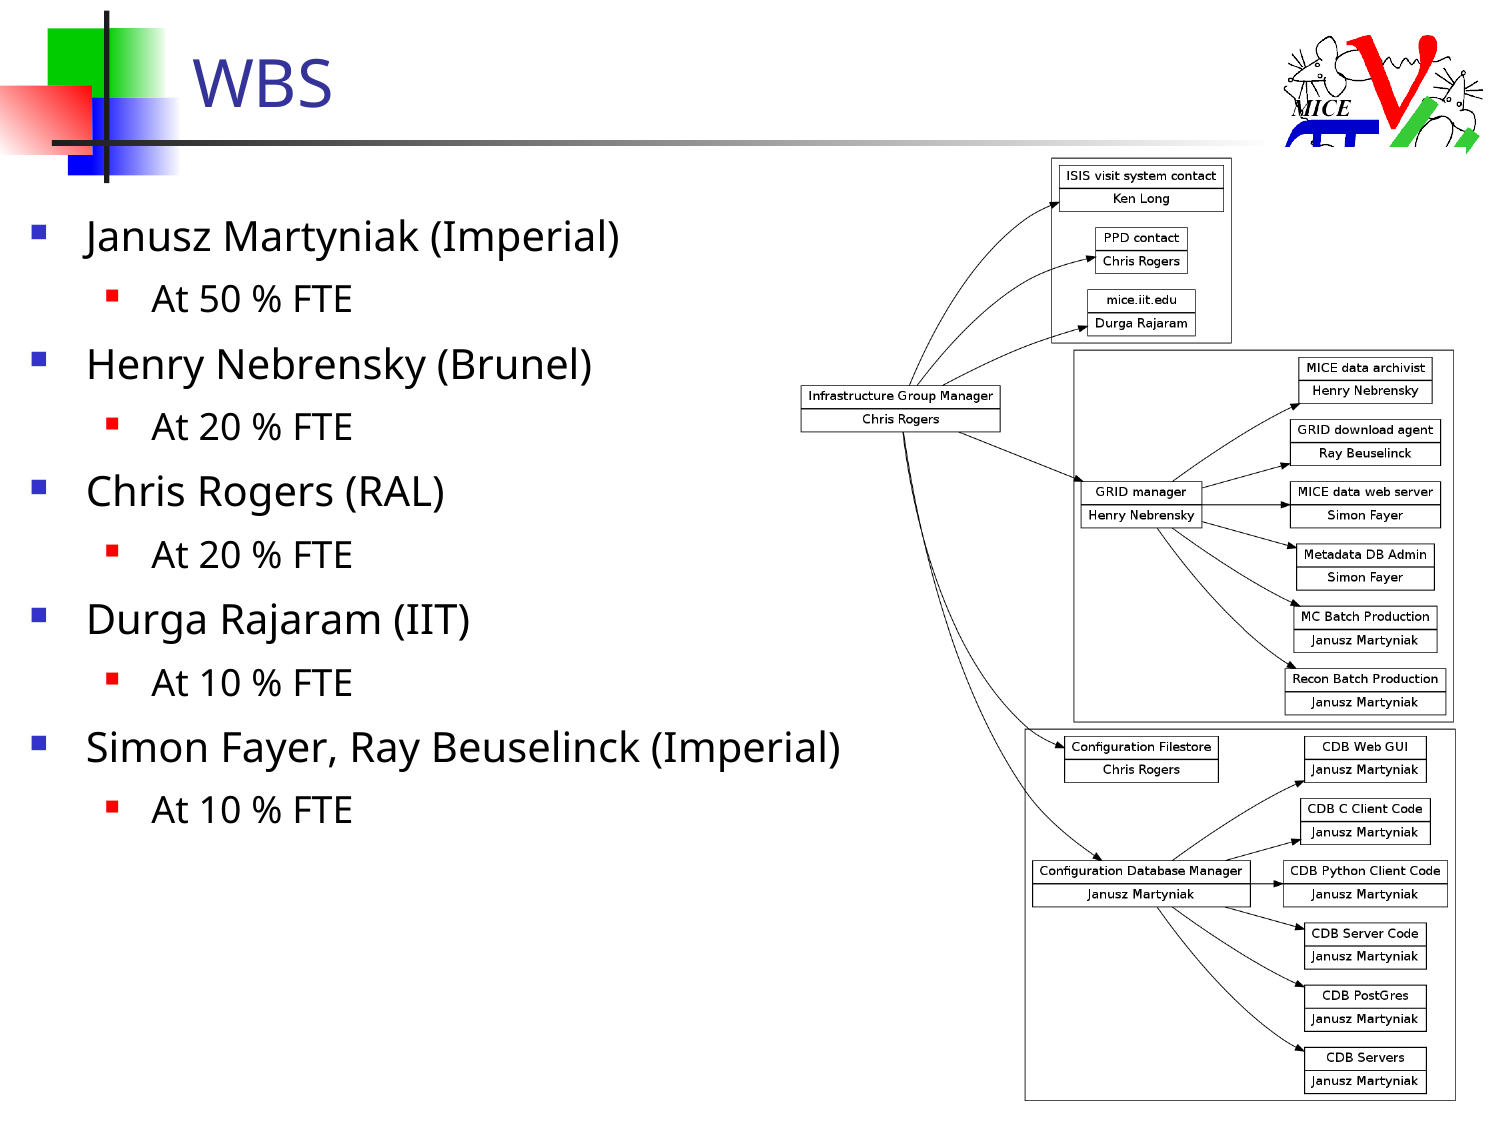

# WBS
Janusz Martyniak (Imperial)
At 50 % FTE
Henry Nebrensky (Brunel)
At 20 % FTE
Chris Rogers (RAL)
At 20 % FTE
Durga Rajaram (IIT)
At 10 % FTE
Simon Fayer, Ray Beuselinck (Imperial)
At 10 % FTE